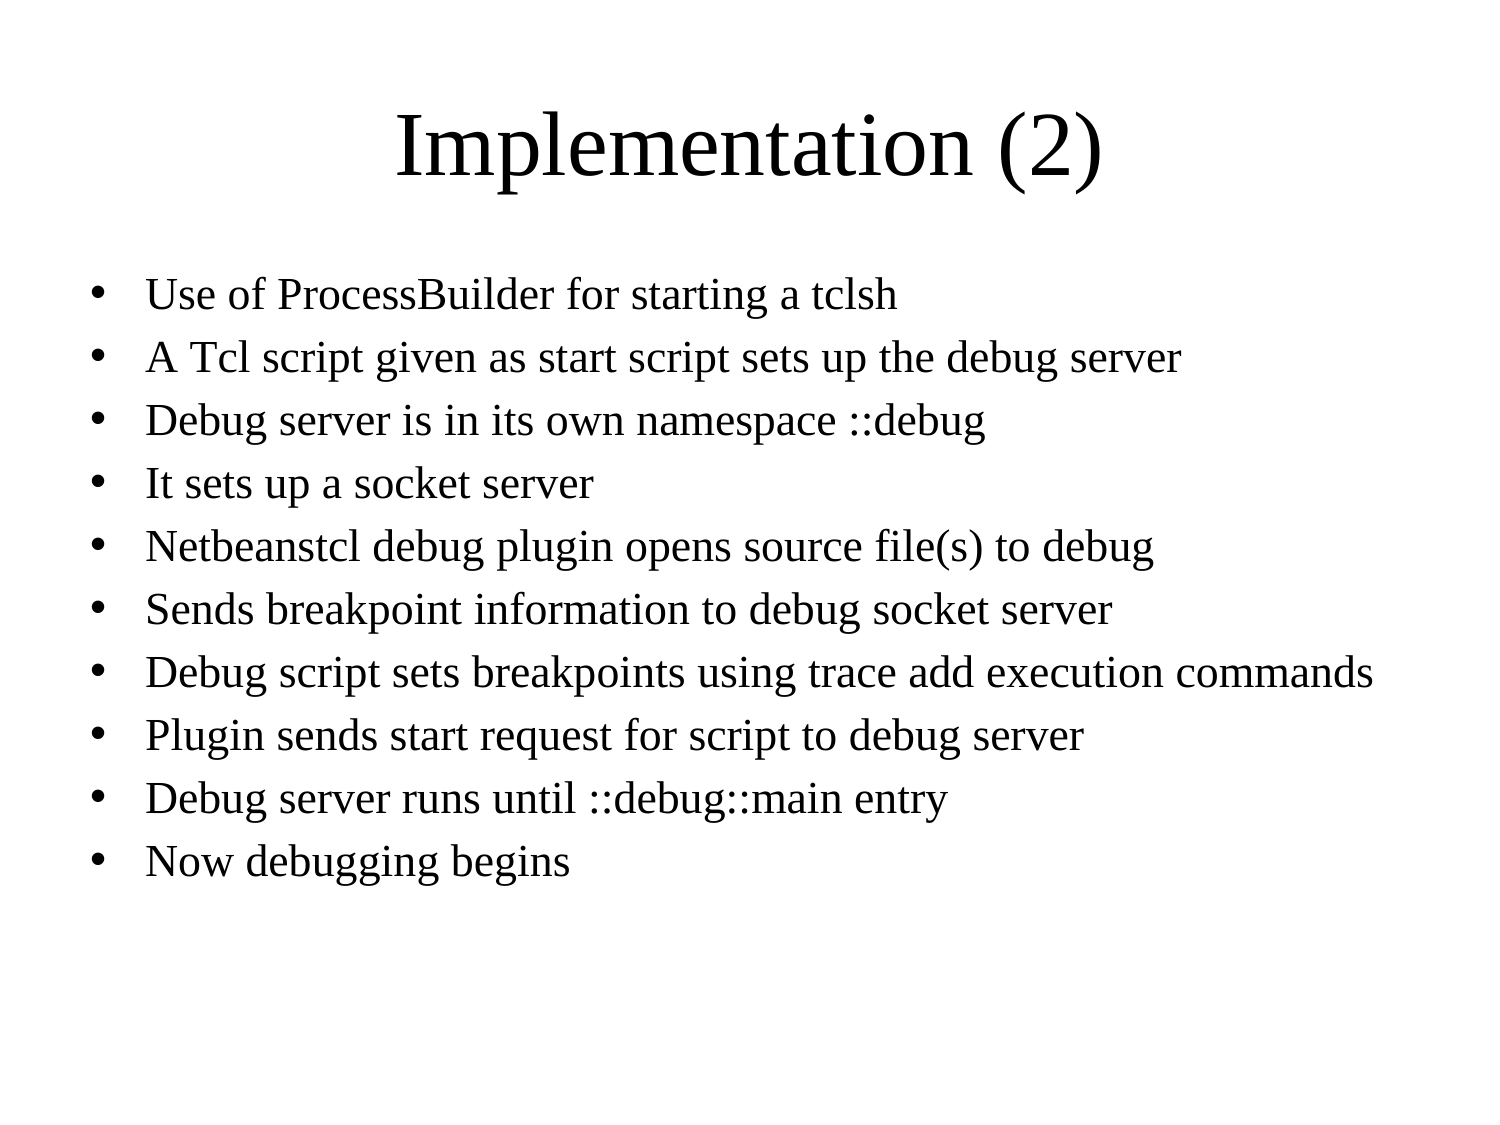

Implementation (2)‏
Use of ProcessBuilder for starting a tclsh
A Tcl script given as start script sets up the debug server
Debug server is in its own namespace ::debug
It sets up a socket server
Netbeanstcl debug plugin opens source file(s) to debug
Sends breakpoint information to debug socket server
Debug script sets breakpoints using trace add execution commands
Plugin sends start request for script to debug server
Debug server runs until ::debug::main entry
Now debugging begins